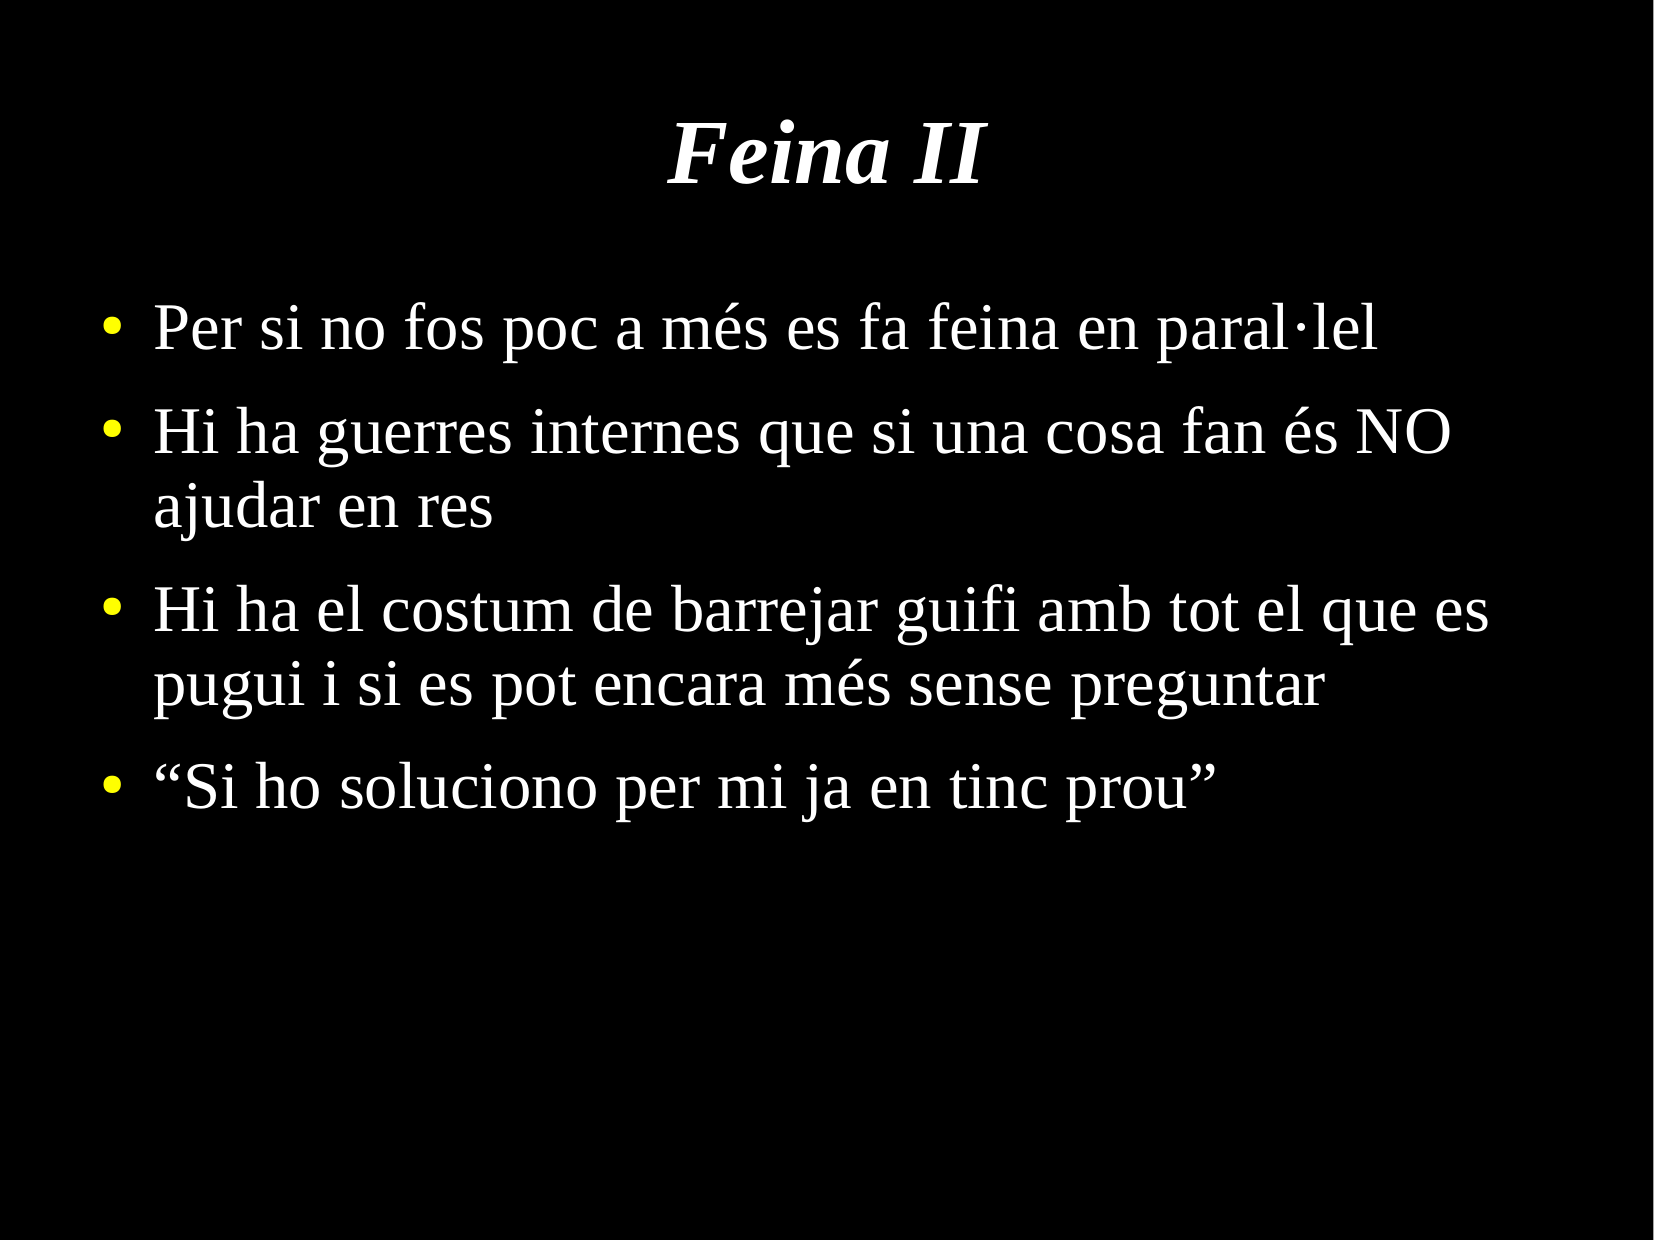

# Feina II
Per si no fos poc a més es fa feina en paral·lel
Hi ha guerres internes que si una cosa fan és NO ajudar en res
Hi ha el costum de barrejar guifi amb tot el que es pugui i si es pot encara més sense preguntar
“Si ho soluciono per mi ja en tinc prou”